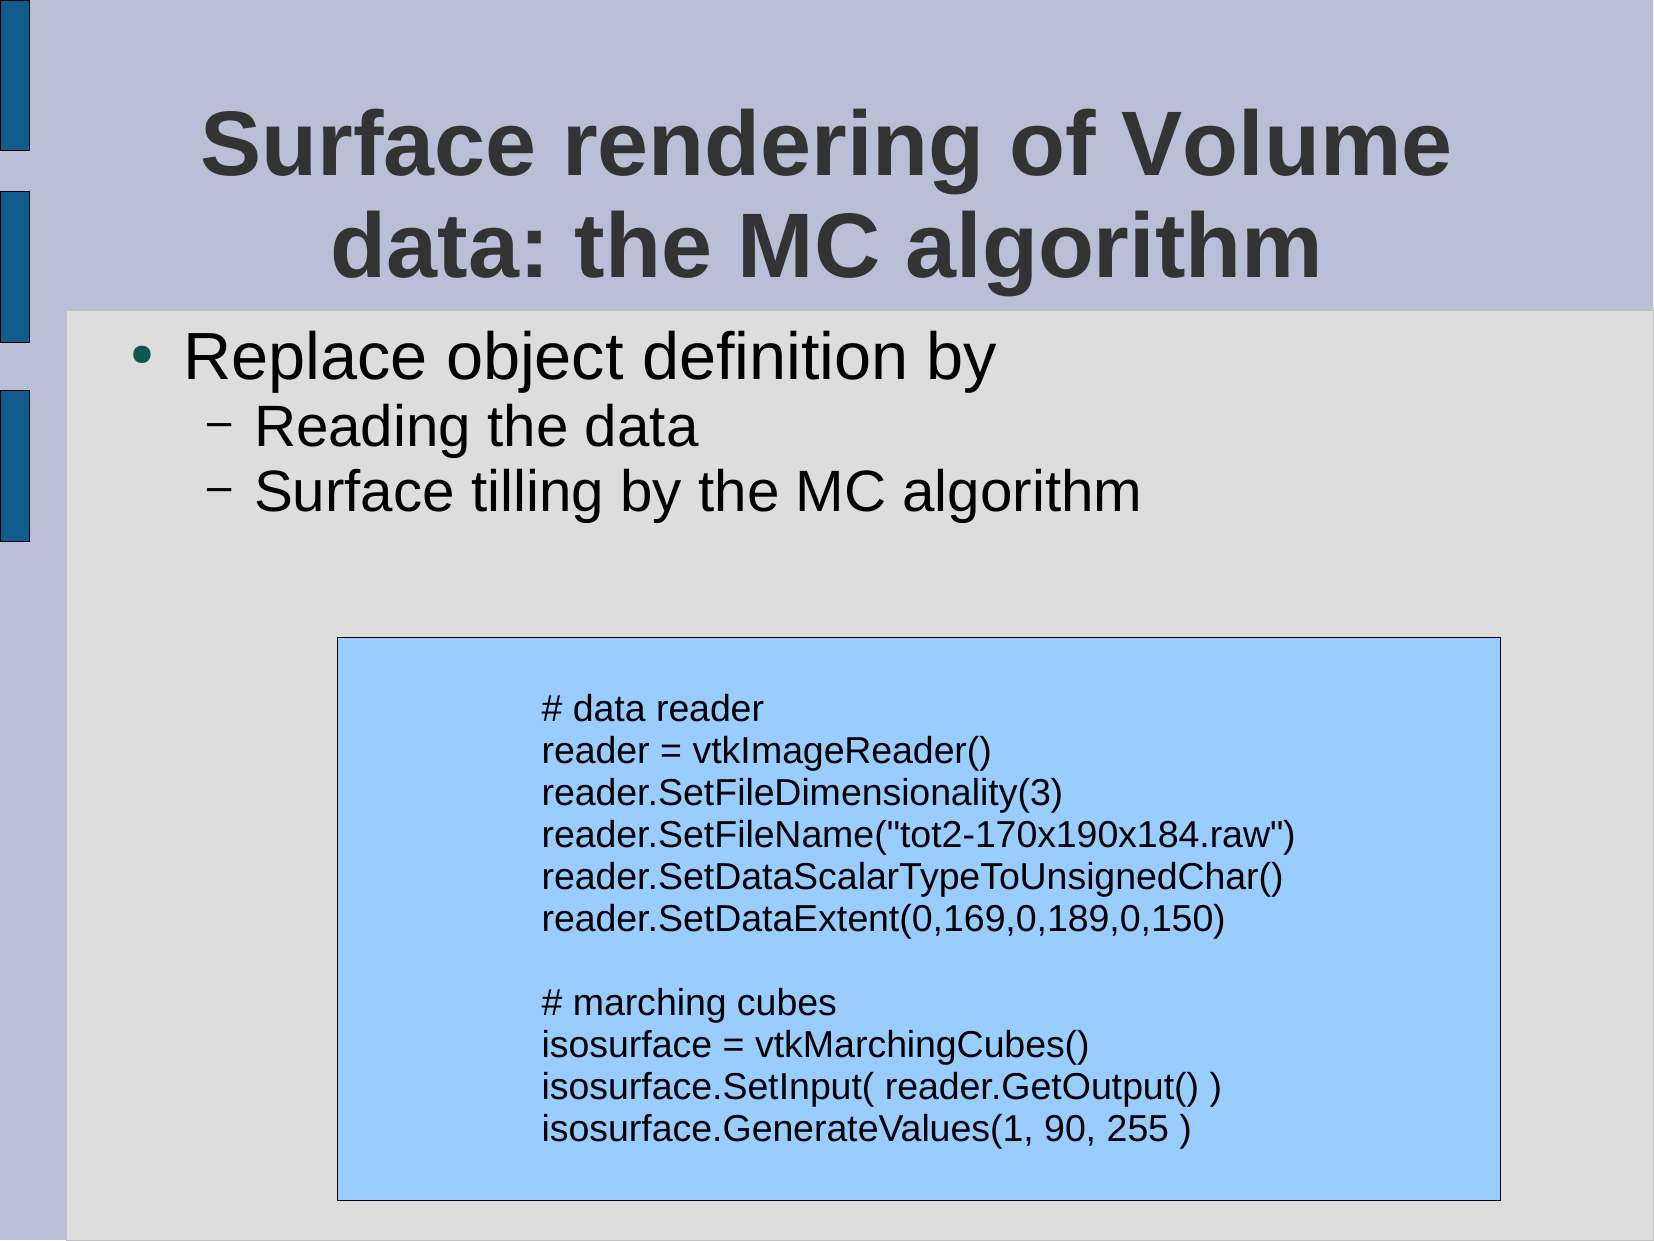

# Surface rendering of Volume data: the MC algorithm
Replace object definition by
Reading the data
Surface tilling by the MC algorithm
# data reader
reader = vtkImageReader()
reader.SetFileDimensionality(3)
reader.SetFileName("tot2-170x190x184.raw")
reader.SetDataScalarTypeToUnsignedChar()
reader.SetDataExtent(0,169,0,189,0,150)
# marching cubes
isosurface = vtkMarchingCubes()
isosurface.SetInput( reader.GetOutput() )
isosurface.GenerateValues(1, 90, 255 )